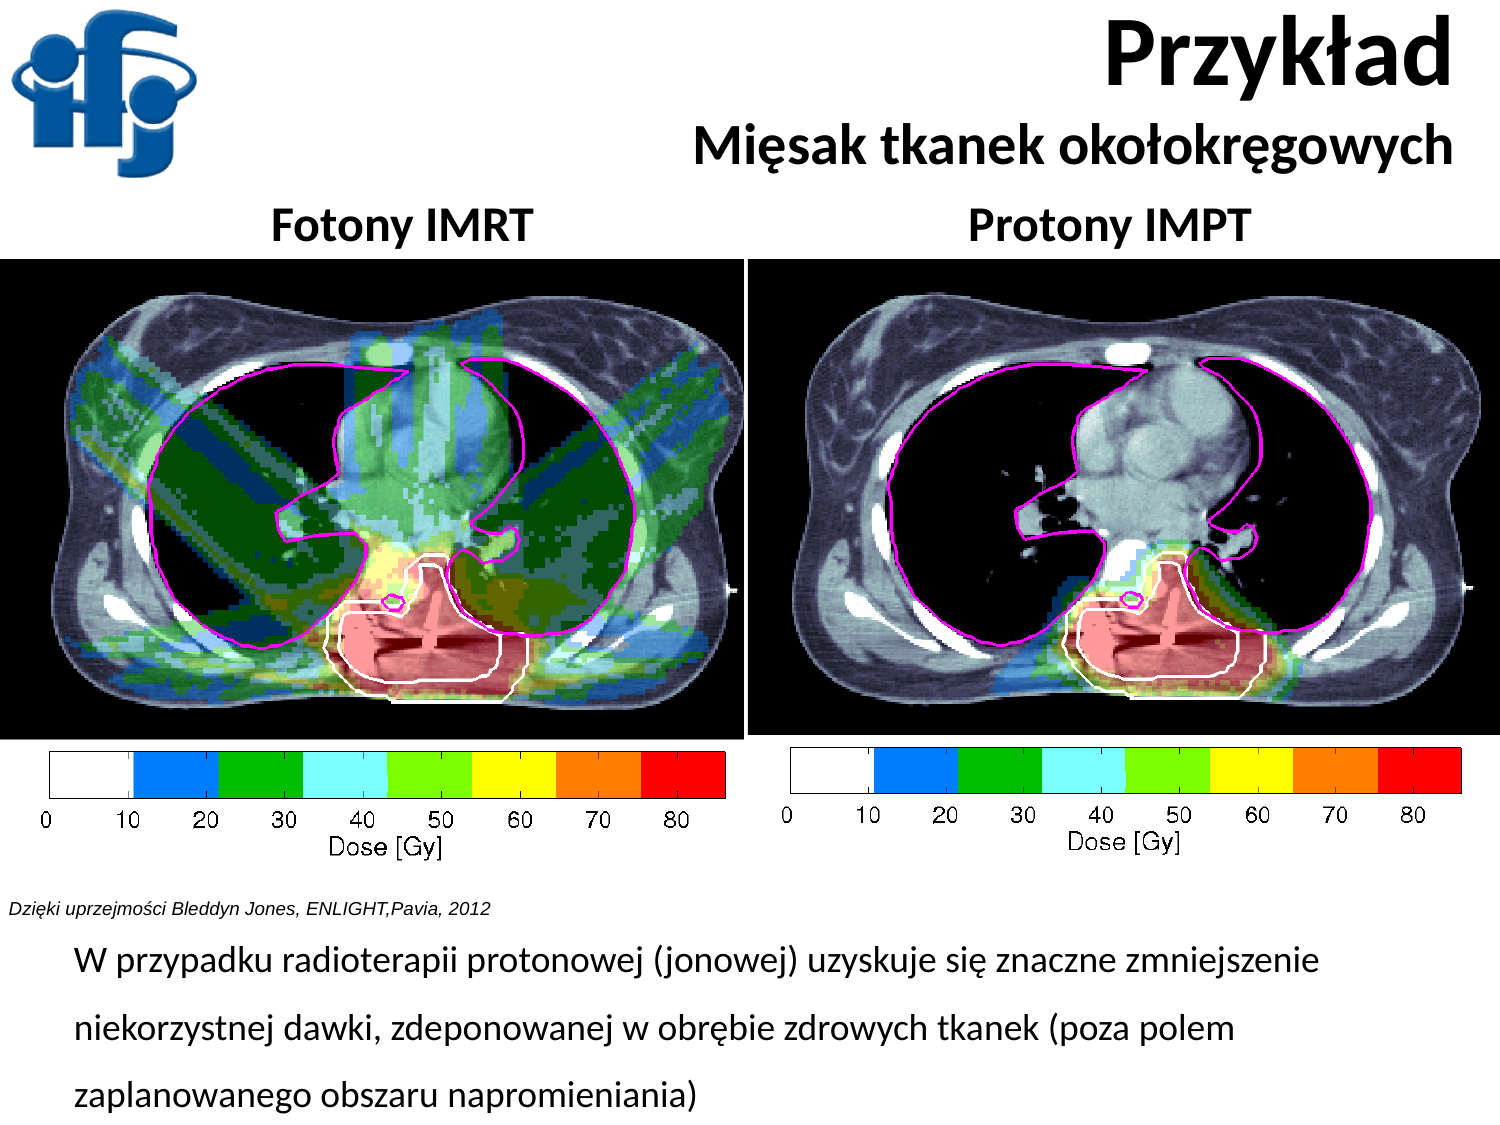

Przykład
Mięsak tkanek okołokręgowych
Fotony IMRT
Protony IMPT
Dzięki uprzejmości Bleddyn Jones, ENLIGHT,Pavia, 2012
W przypadku radioterapii protonowej (jonowej) uzyskuje się znaczne zmniejszenie niekorzystnej dawki, zdeponowanej w obrębie zdrowych tkanek (poza polem zaplanowanego obszaru napromieniania)